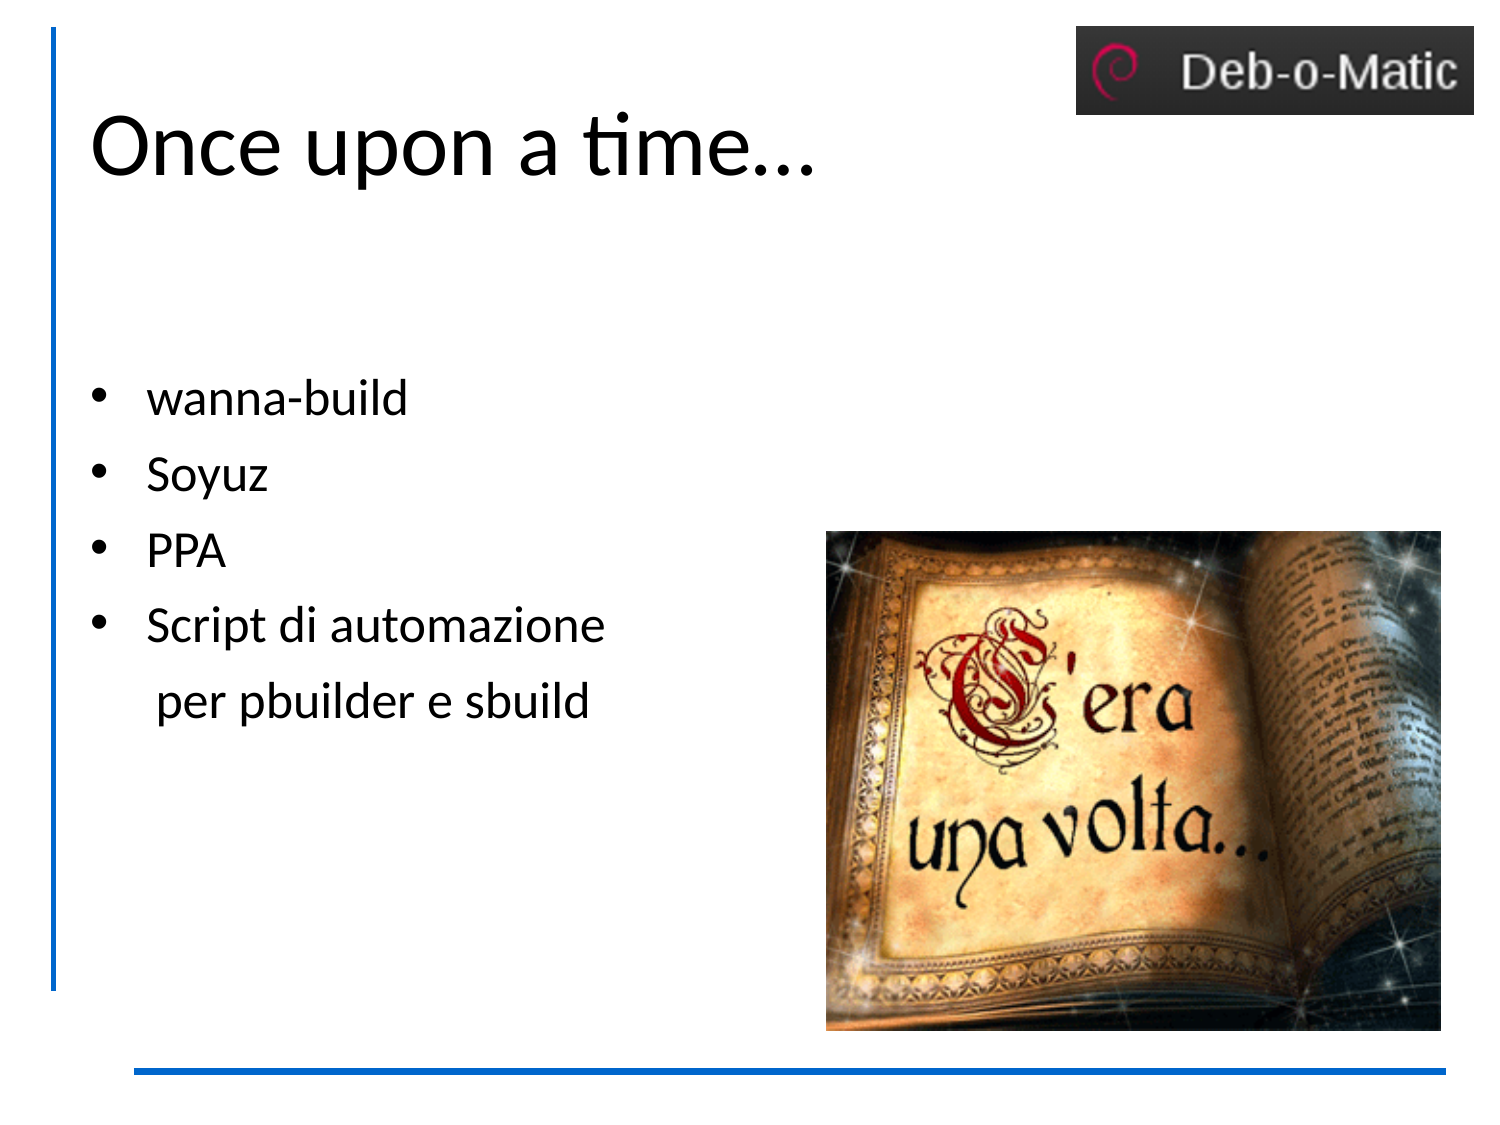

# Once upon a time…
wanna-build
Soyuz
PPA
Script di automazione
per pbuilder e sbuild